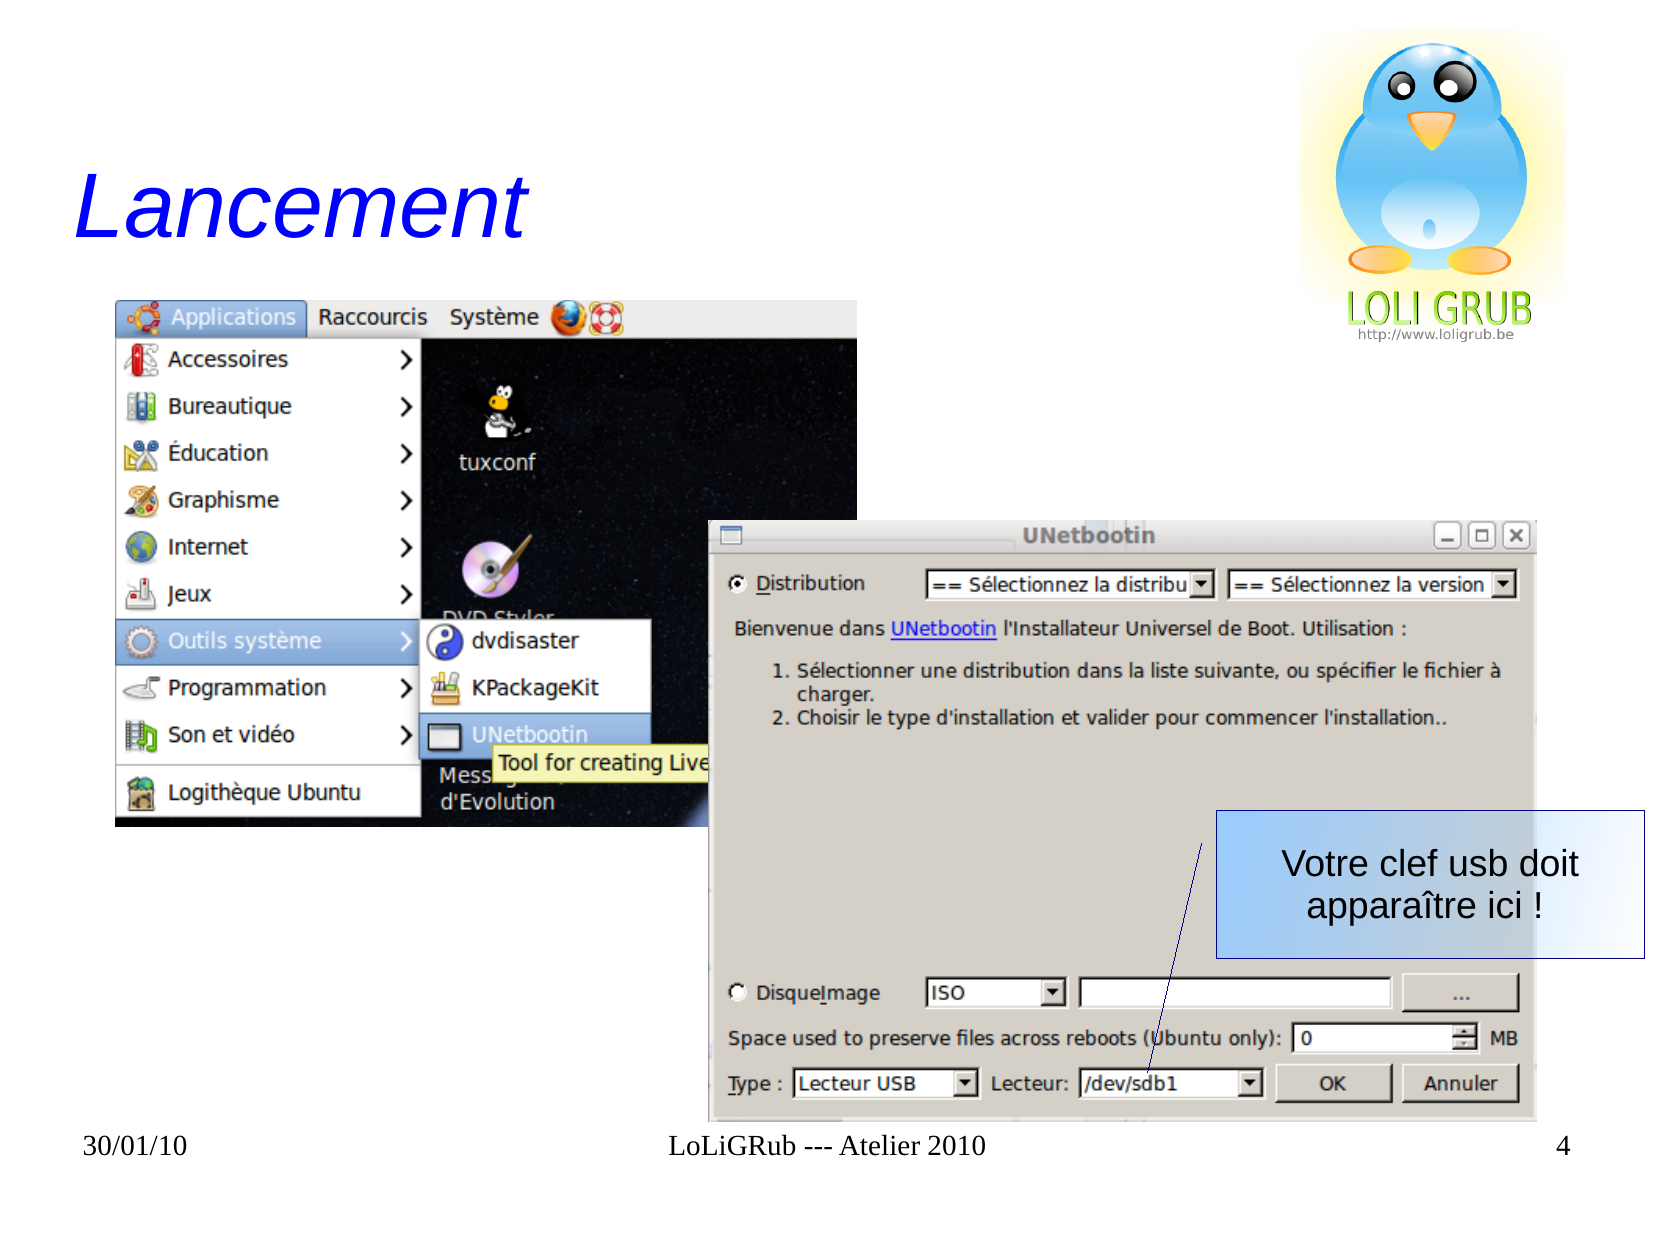

Lancement
Votre clef usb doit
apparaître ici !
30/01/10
LoLiGRub --- Atelier 2010
4